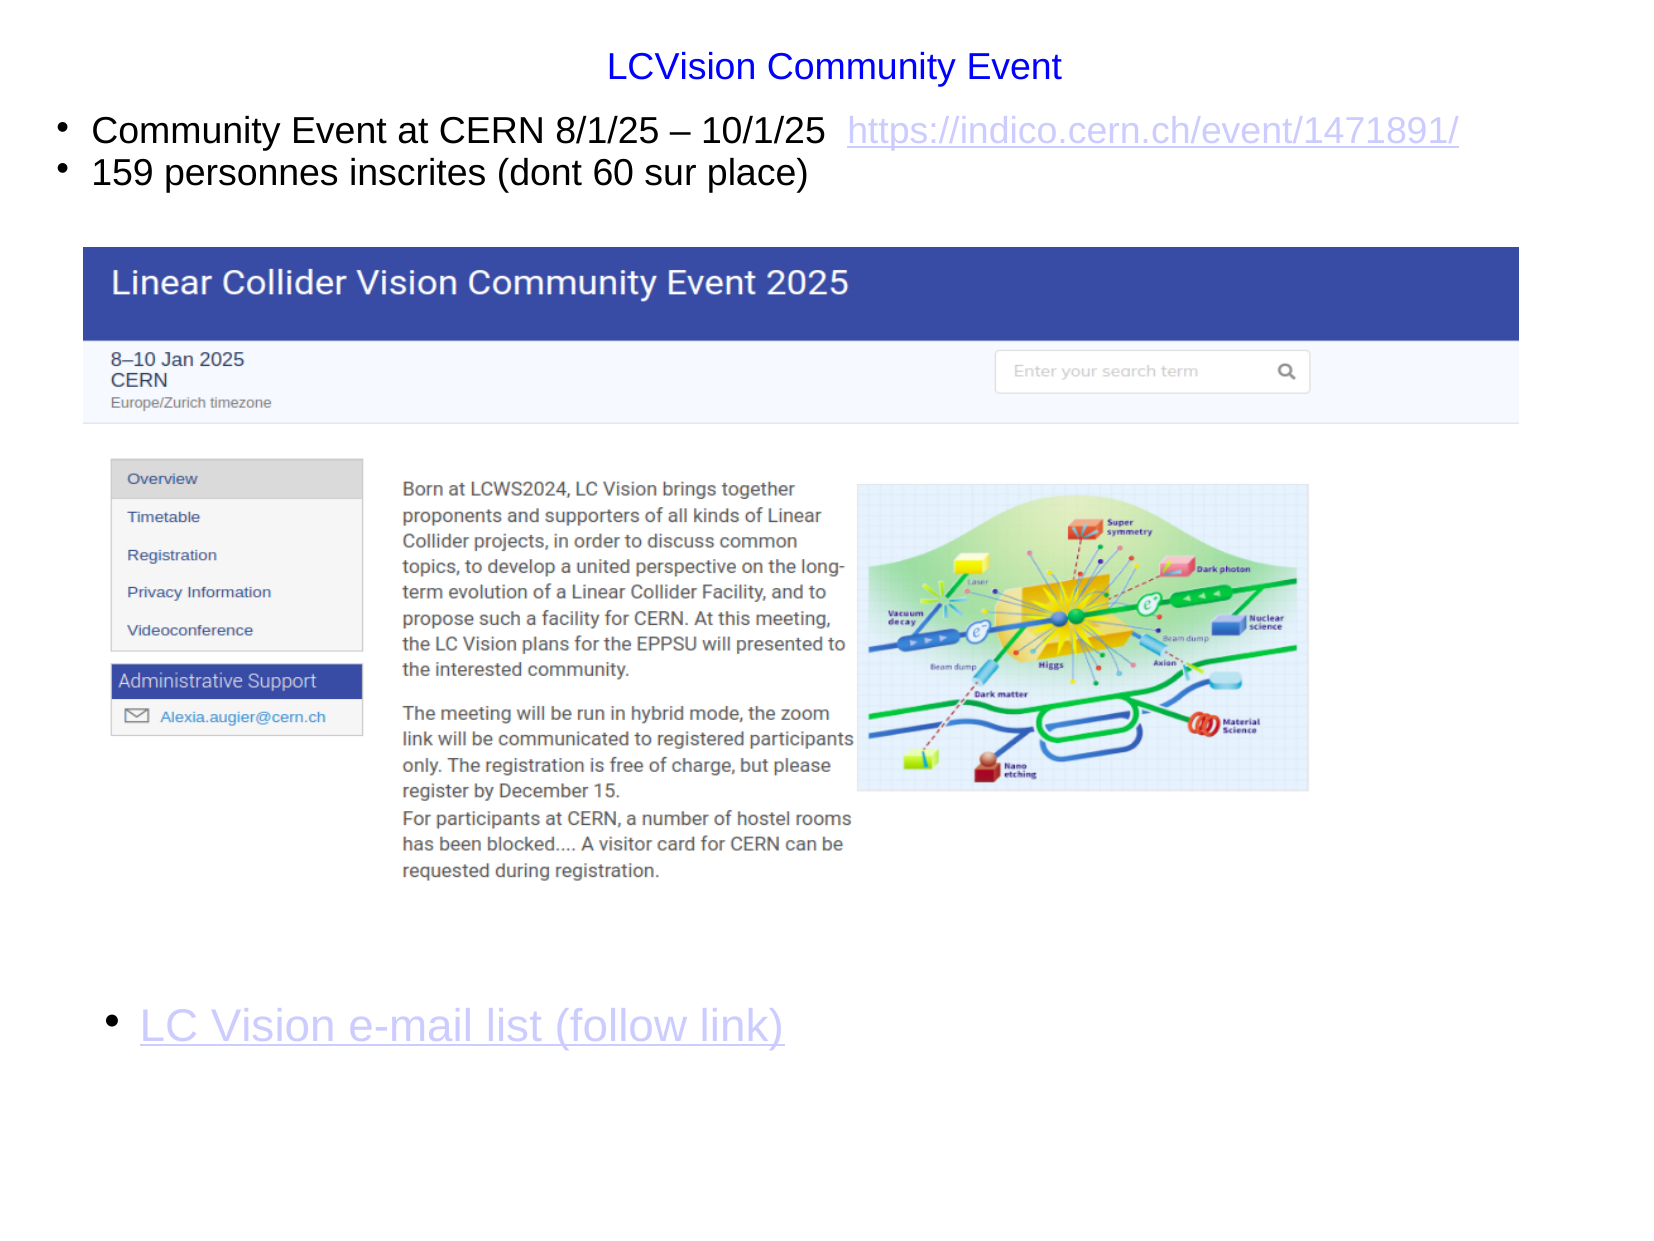

LCVision Community Event
Community Event at CERN 8/1/25 – 10/1/25 https://indico.cern.ch/event/1471891/
159 personnes inscrites (dont 60 sur place)
LC Vision e-mail list (follow link)